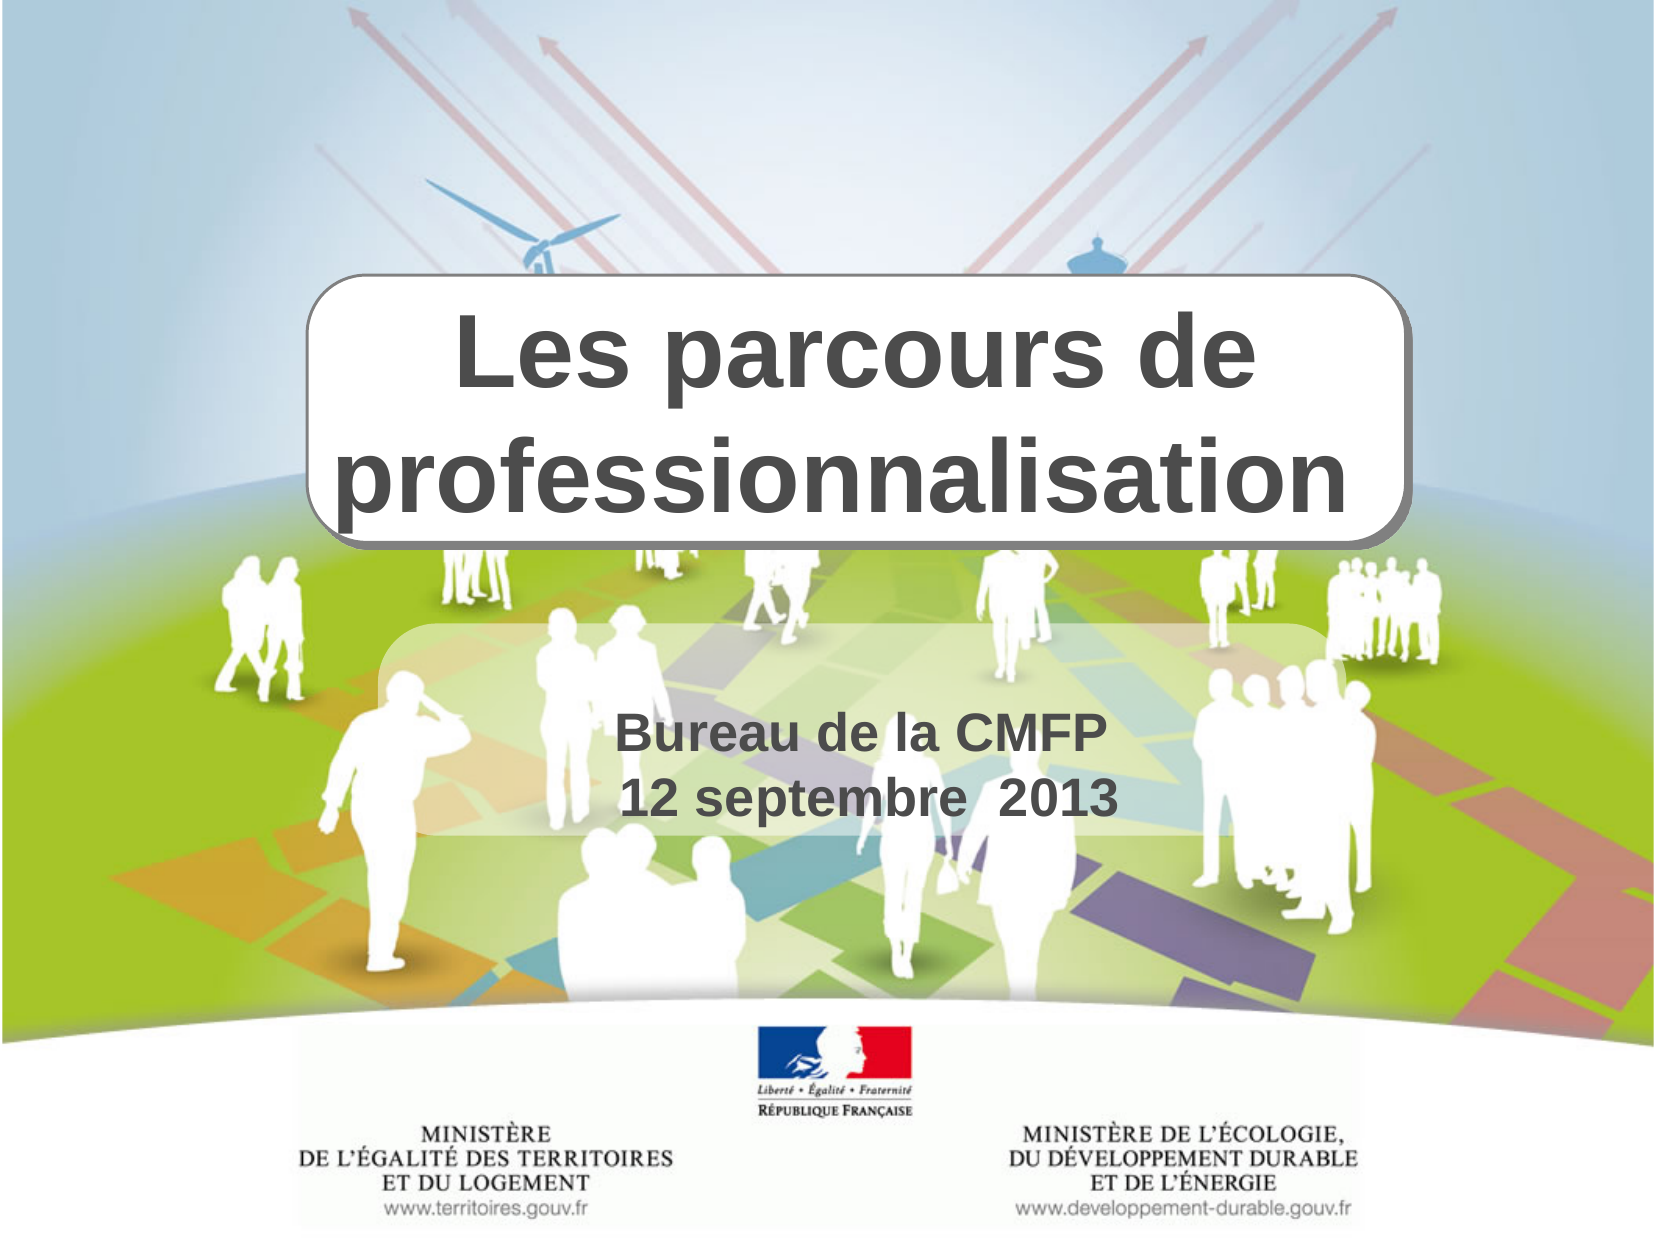

# Les parcours de professionnalisation
Bureau de la CMFP
 12 septembre 2013